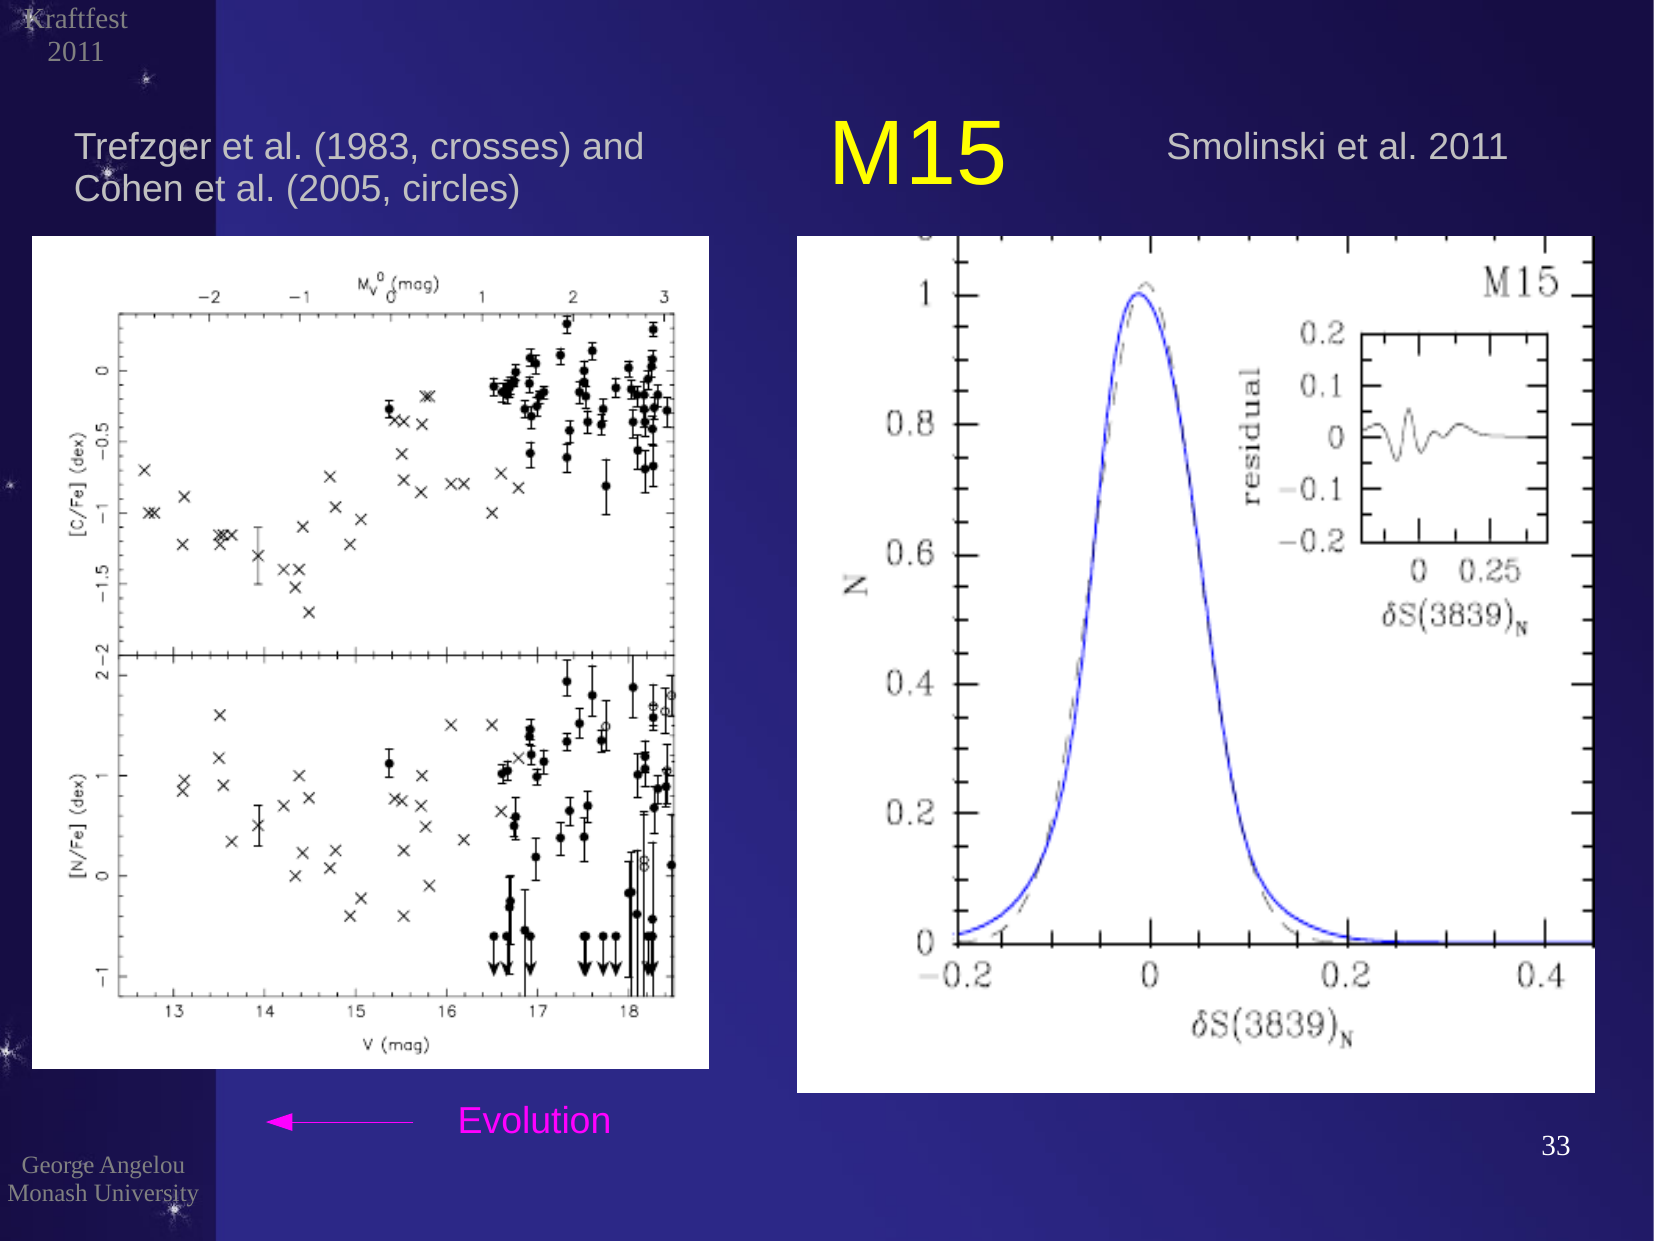

# M15
Trefzger et al. (1983, crosses) and Cohen et al. (2005, circles)
Smolinski et al. 2011
Evolution
33